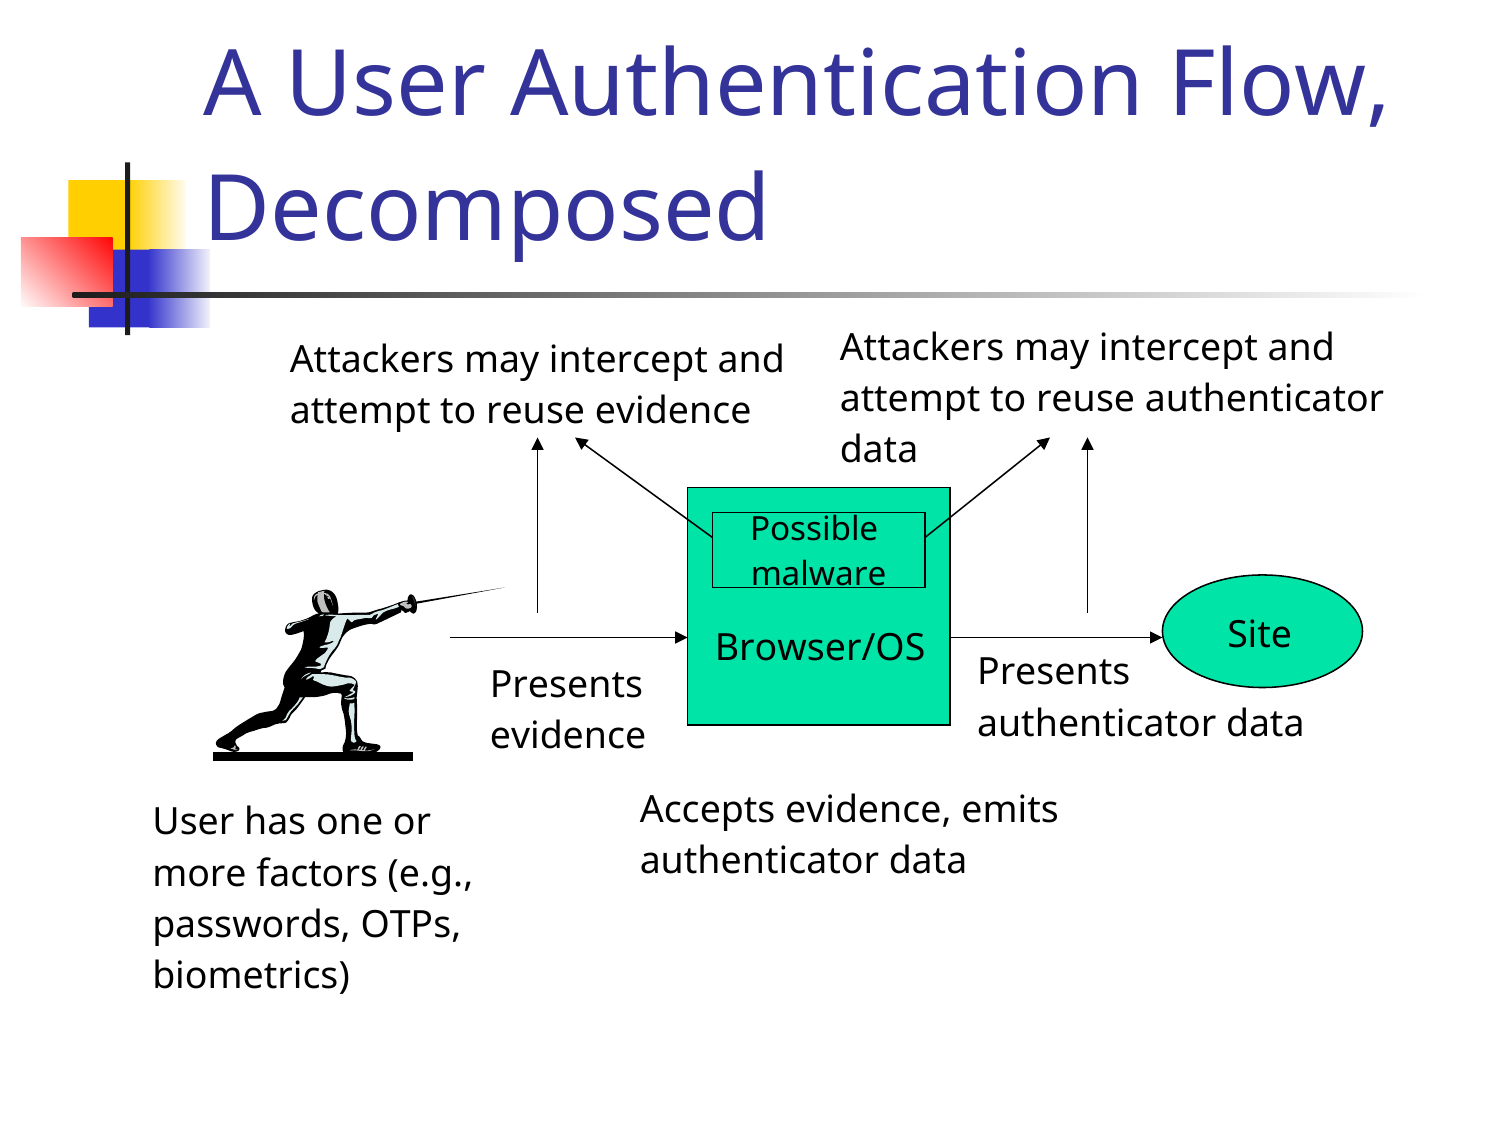

# A User Authentication Flow, Decomposed
Attackers may intercept and attempt to reuse authenticator data
Attackers may intercept and attempt to reuse evidence
Possible
malware
Site
Browser/OS
Presents authenticator data
Presents evidence
Accepts evidence, emits authenticator data
User has one or more factors (e.g., passwords, OTPs, biometrics)